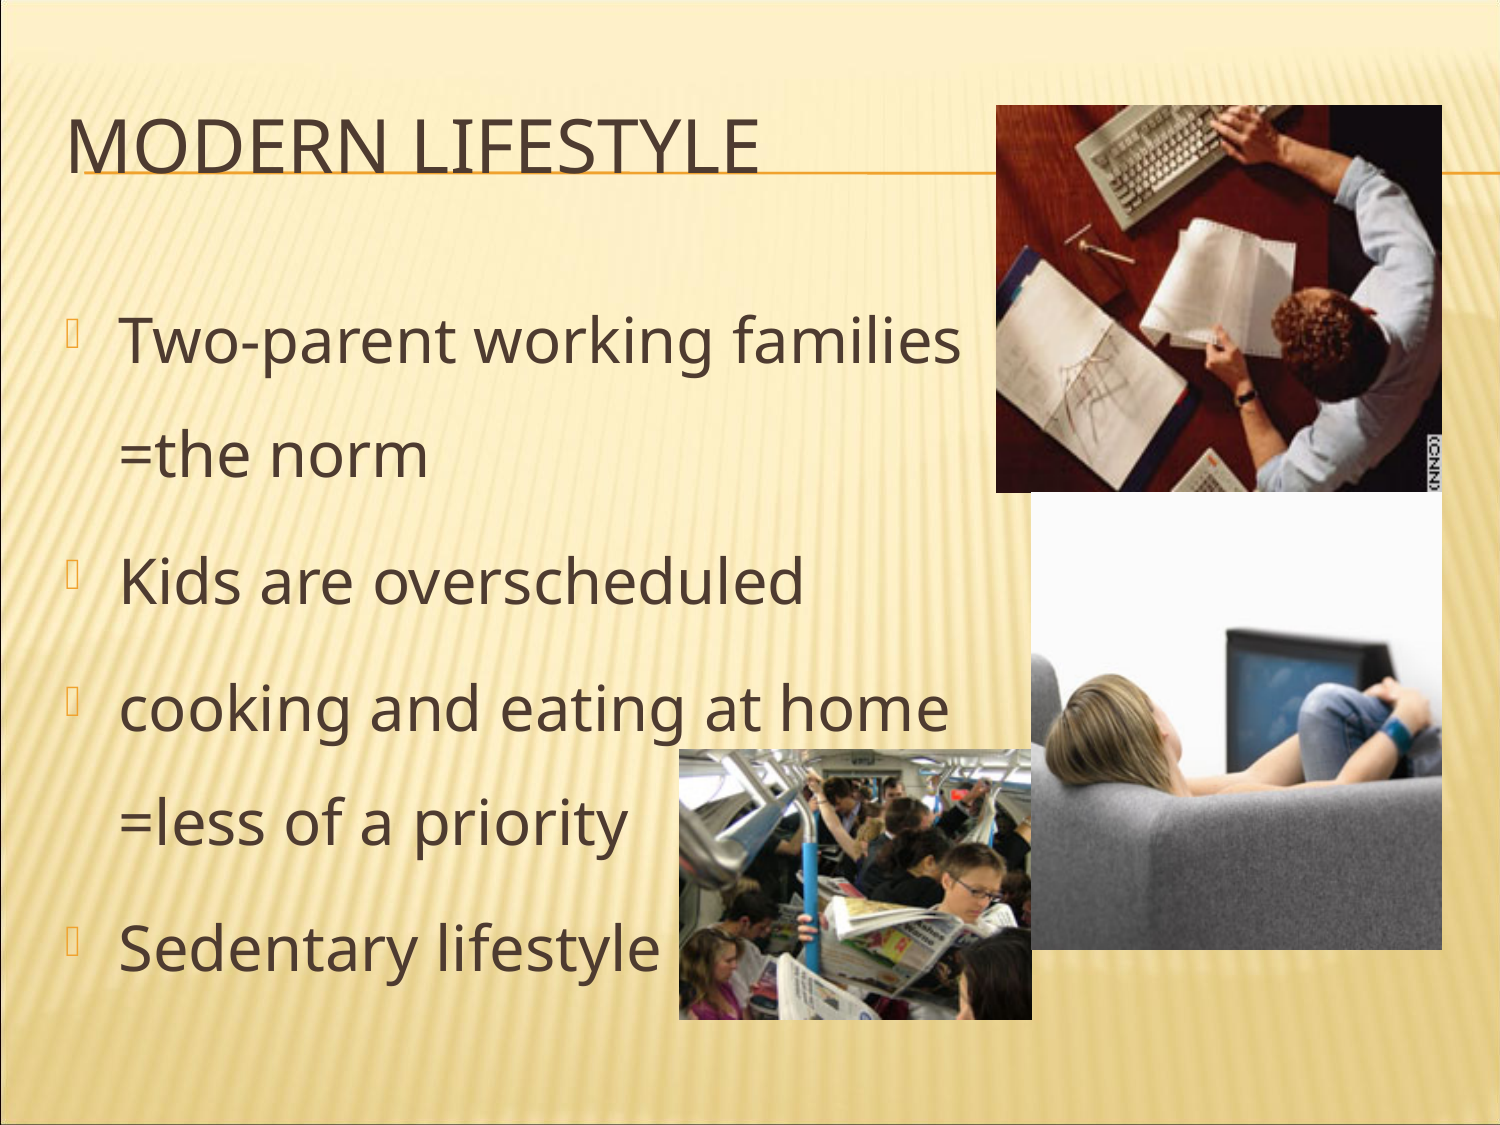

# Modern lifestyle
Two-parent working families
=the norm
Kids are overscheduled
cooking and eating at home
=less of a priority
Sedentary lifestyle